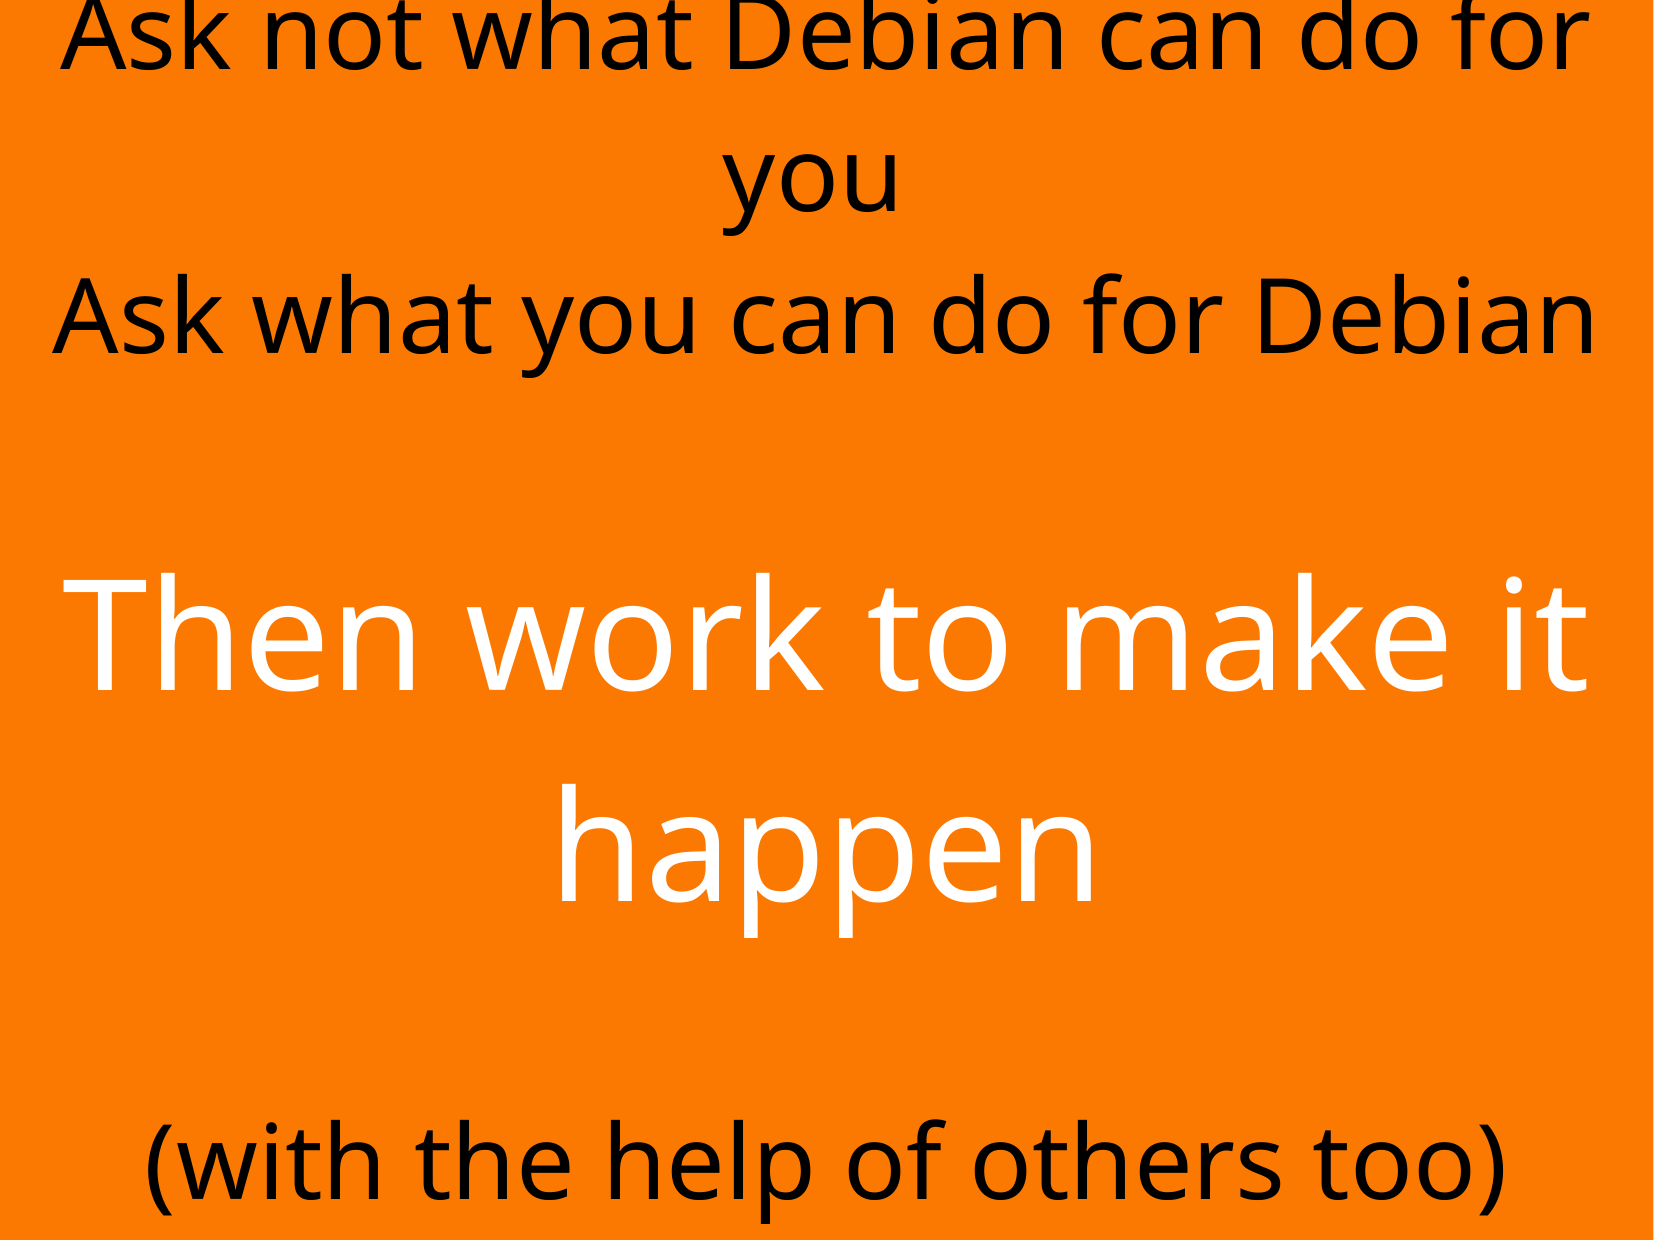

Ask not what Debian can do for you
Ask what you can do for Debian
Then work to make it happen
(with the help of others too)